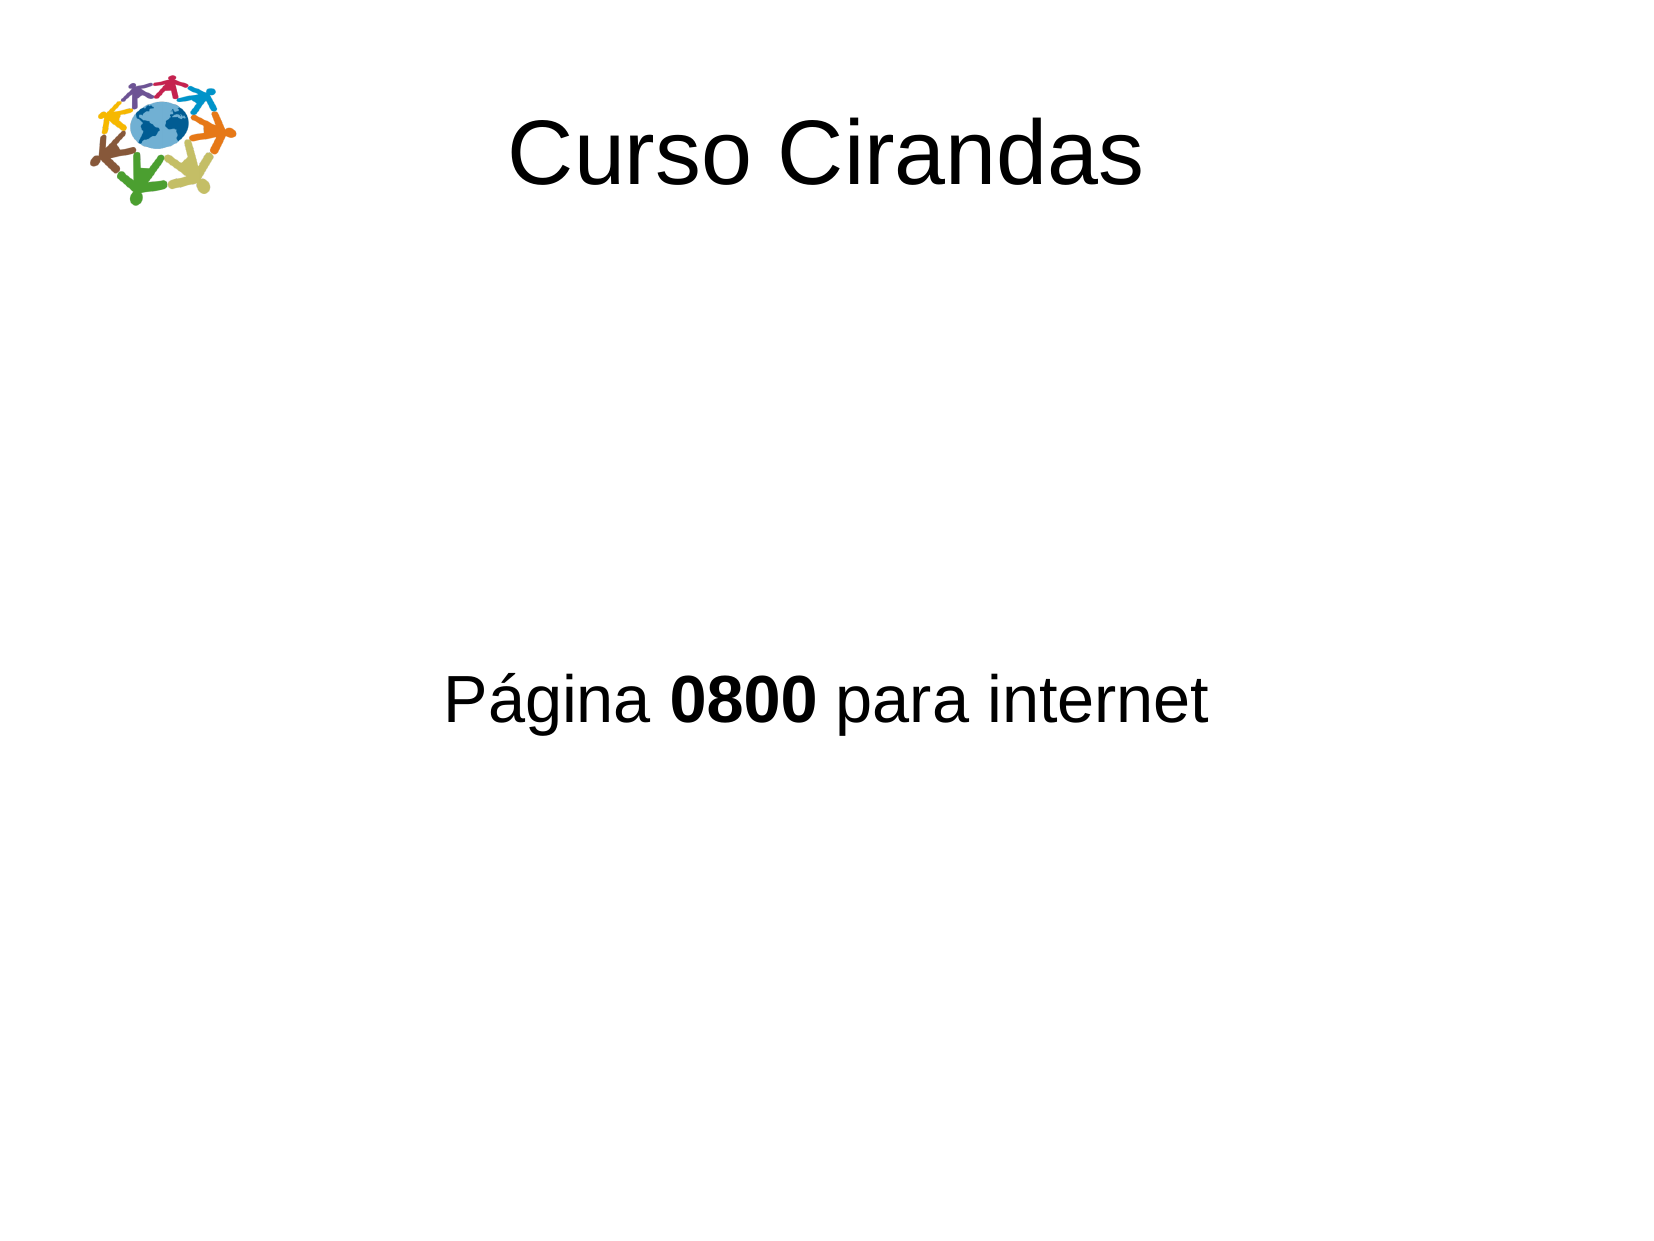

# Curso Cirandas
Página 0800 para internet